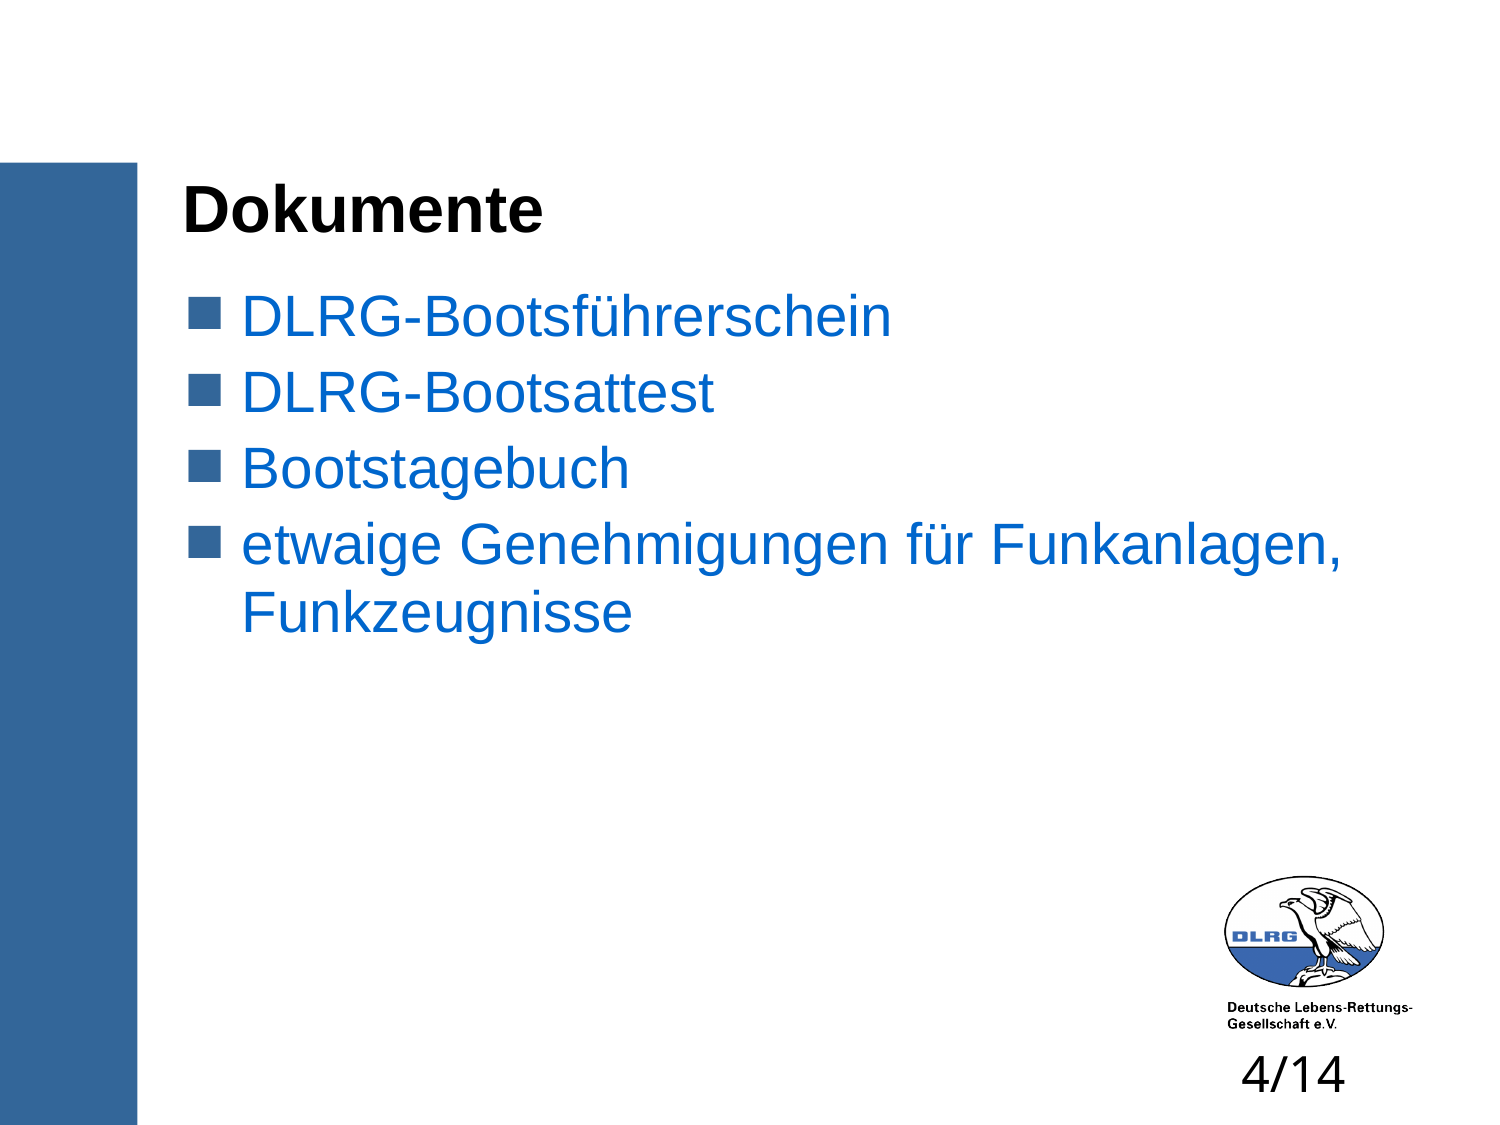

# Dokumente
DLRG-Bootsführerschein
DLRG-Bootsattest
Bootstagebuch
etwaige Genehmigungen für Funkanlagen, Funkzeugnisse